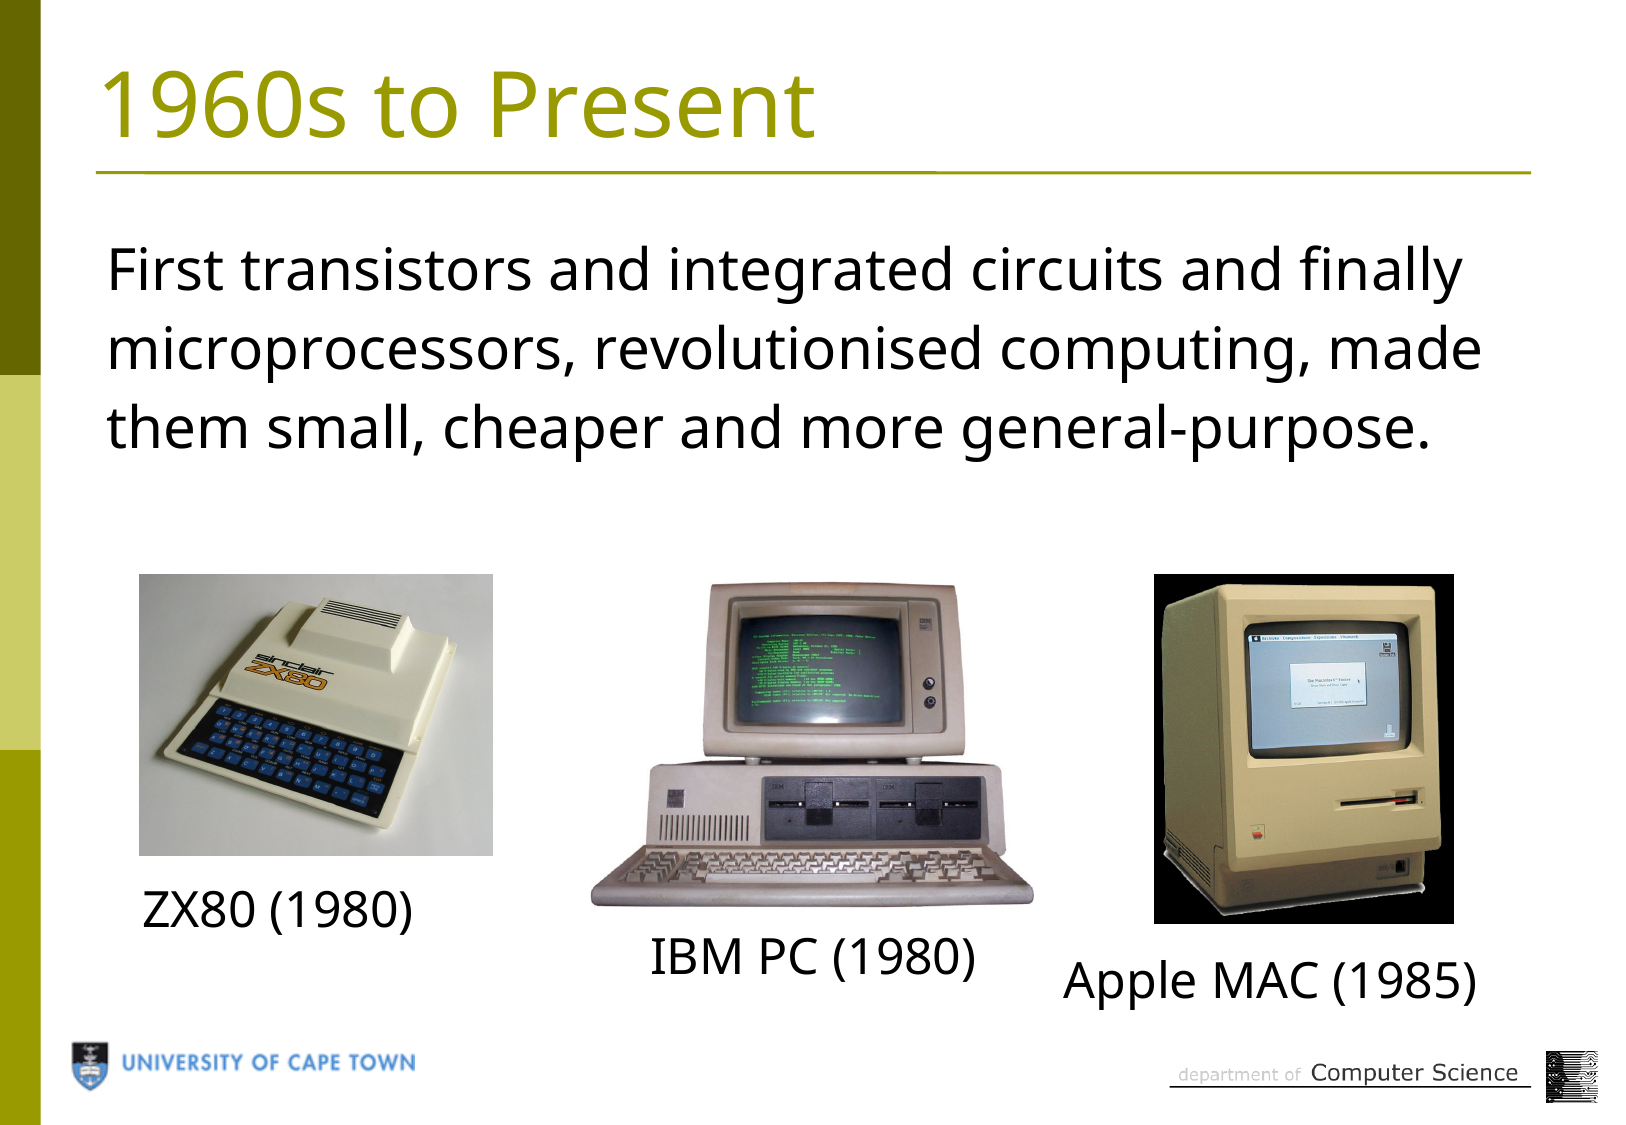

# 1960s to Present
First transistors and integrated circuits and finally microprocessors, revolutionised computing, made them small, cheaper and more general-purpose.
ZX80 (1980)‏
IBM PC (1980)‏
Apple MAC (1985)‏